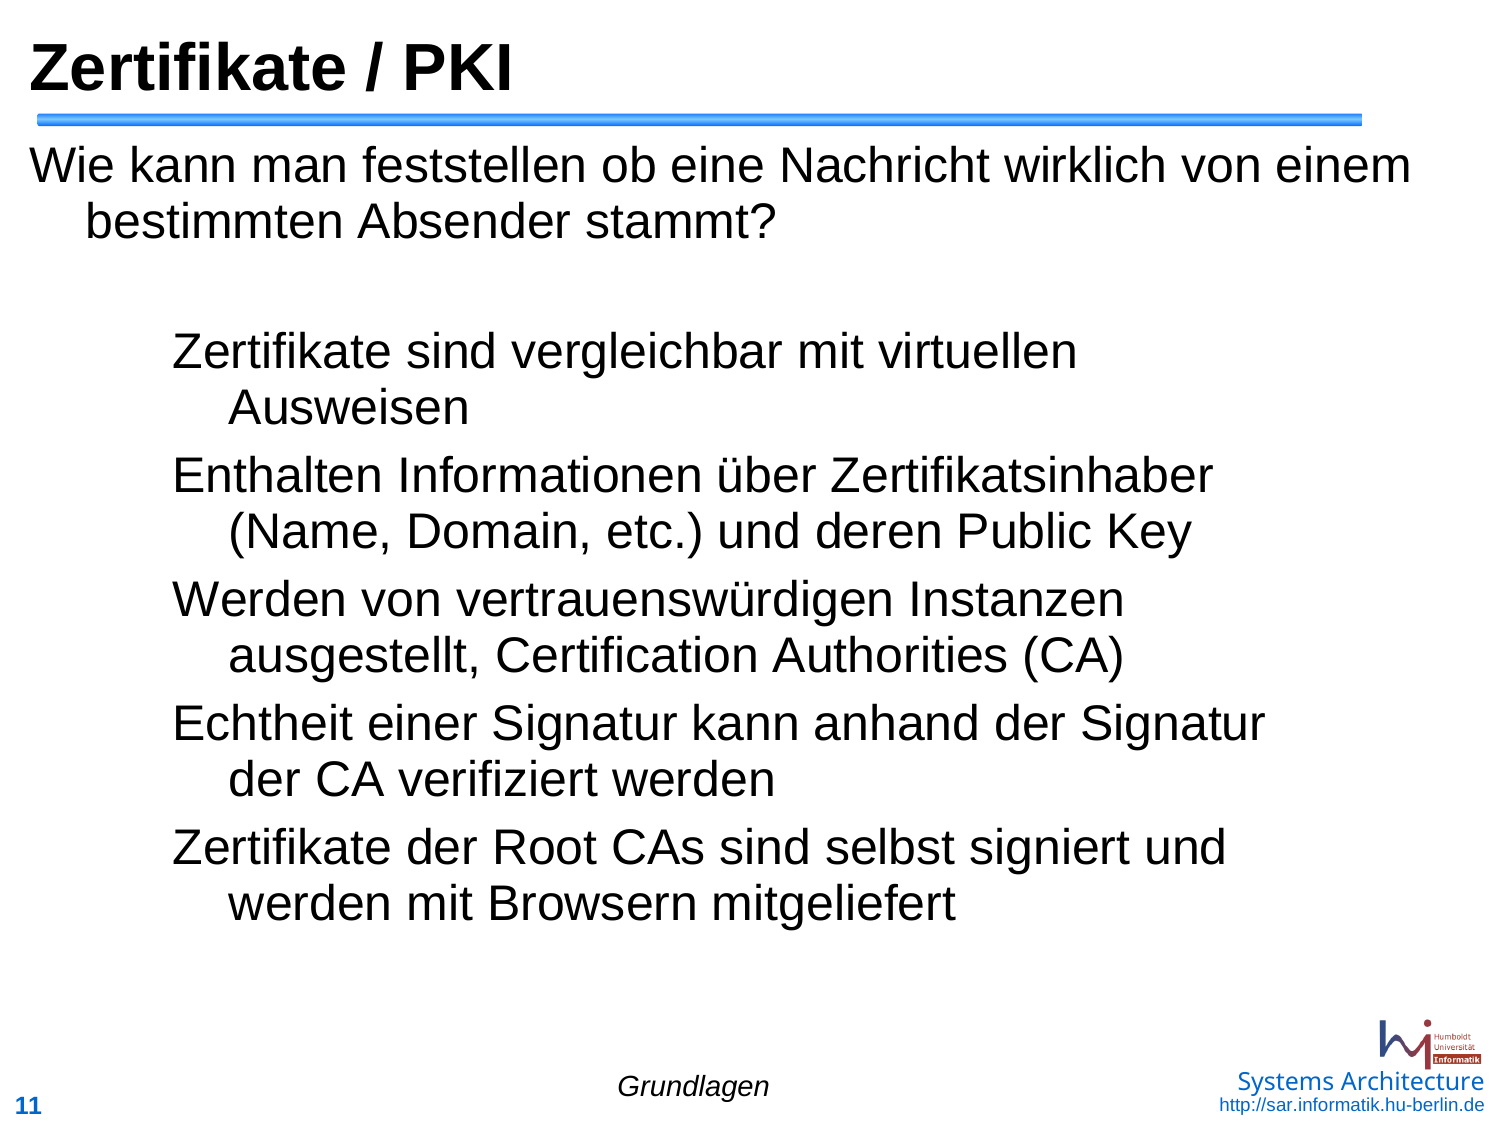

# Zertifikate / PKI
Wie kann man feststellen ob eine Nachricht wirklich von einem bestimmten Absender stammt?
Zertifikate sind vergleichbar mit virtuellen Ausweisen
Enthalten Informationen über Zertifikatsinhaber (Name, Domain, etc.) und deren Public Key
Werden von vertrauenswürdigen Instanzen ausgestellt, Certification Authorities (CA)
Echtheit einer Signatur kann anhand der Signatur der CA verifiziert werden
Zertifikate der Root CAs sind selbst signiert und werden mit Browsern mitgeliefert
Grundlagen